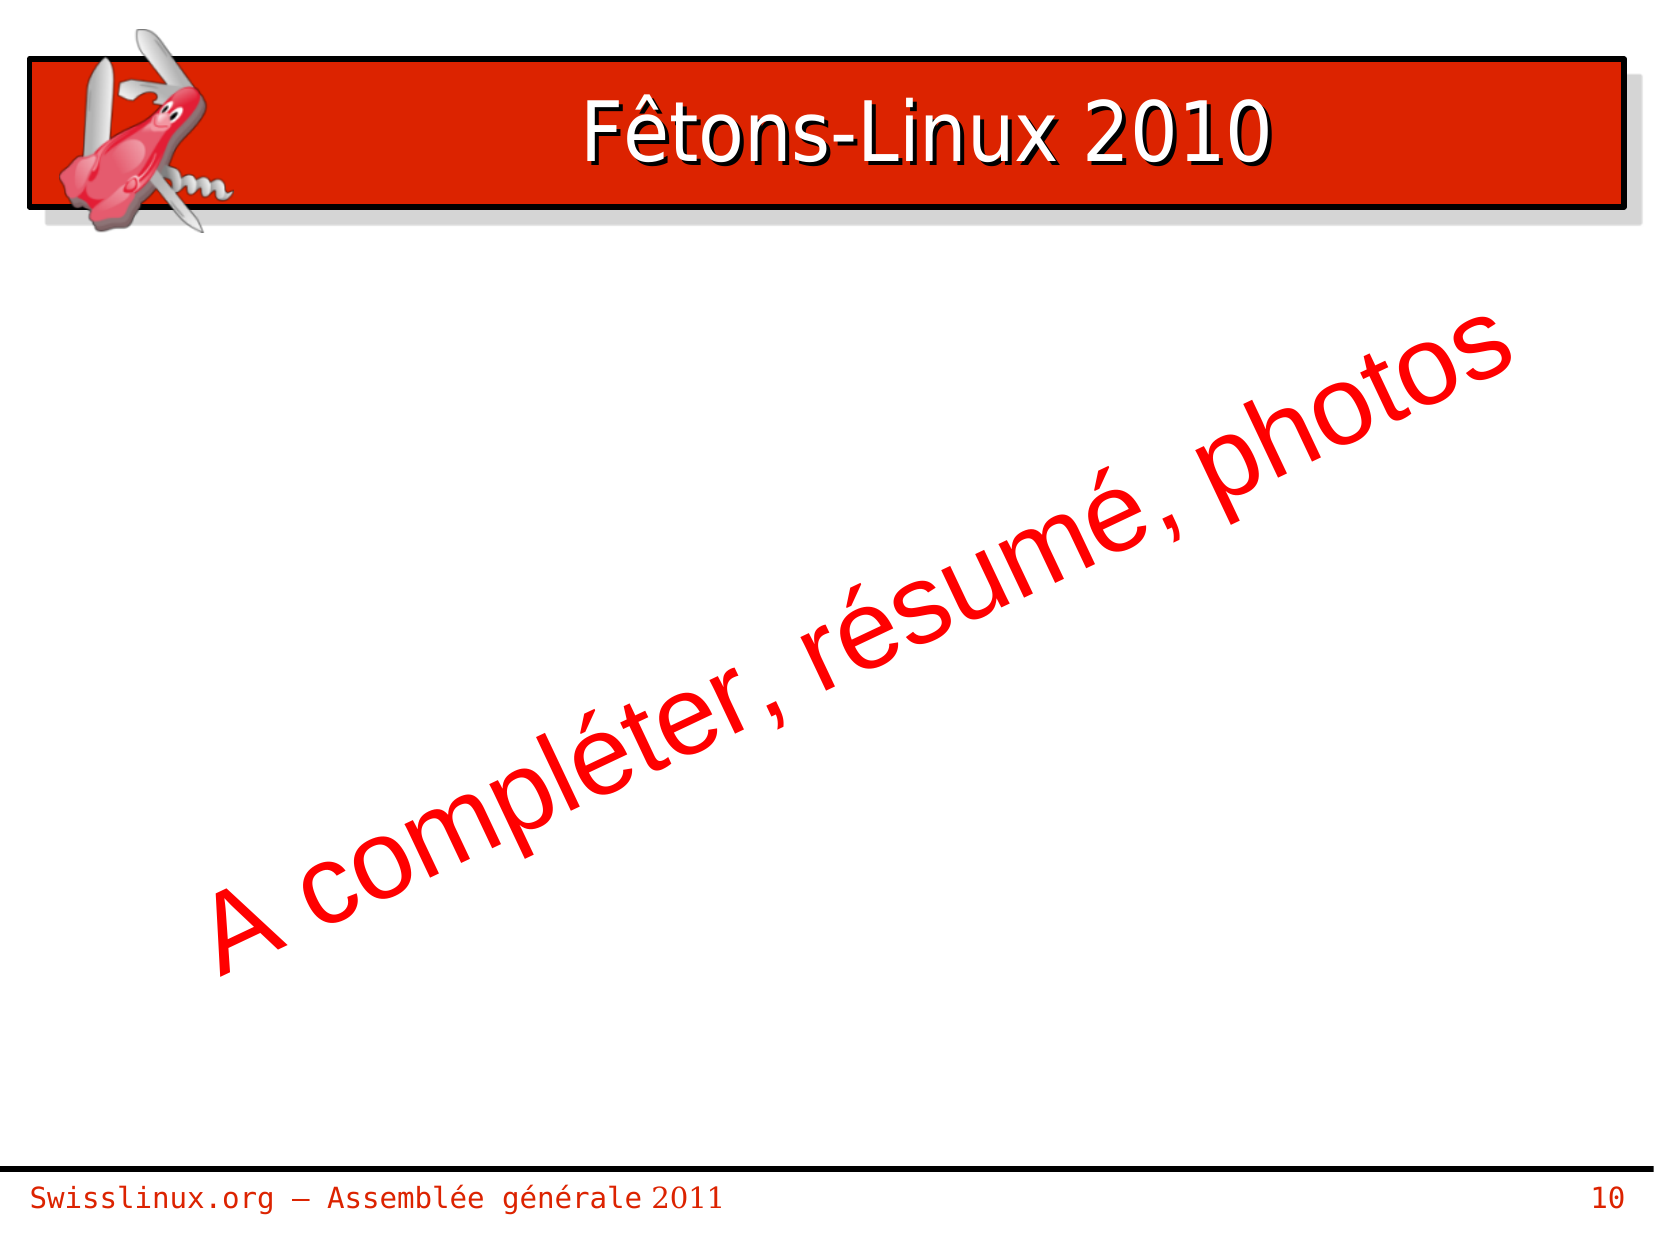

# Fêtons-Linux 2010
A compléter, résumé, photos
26 Janvier 2007
10